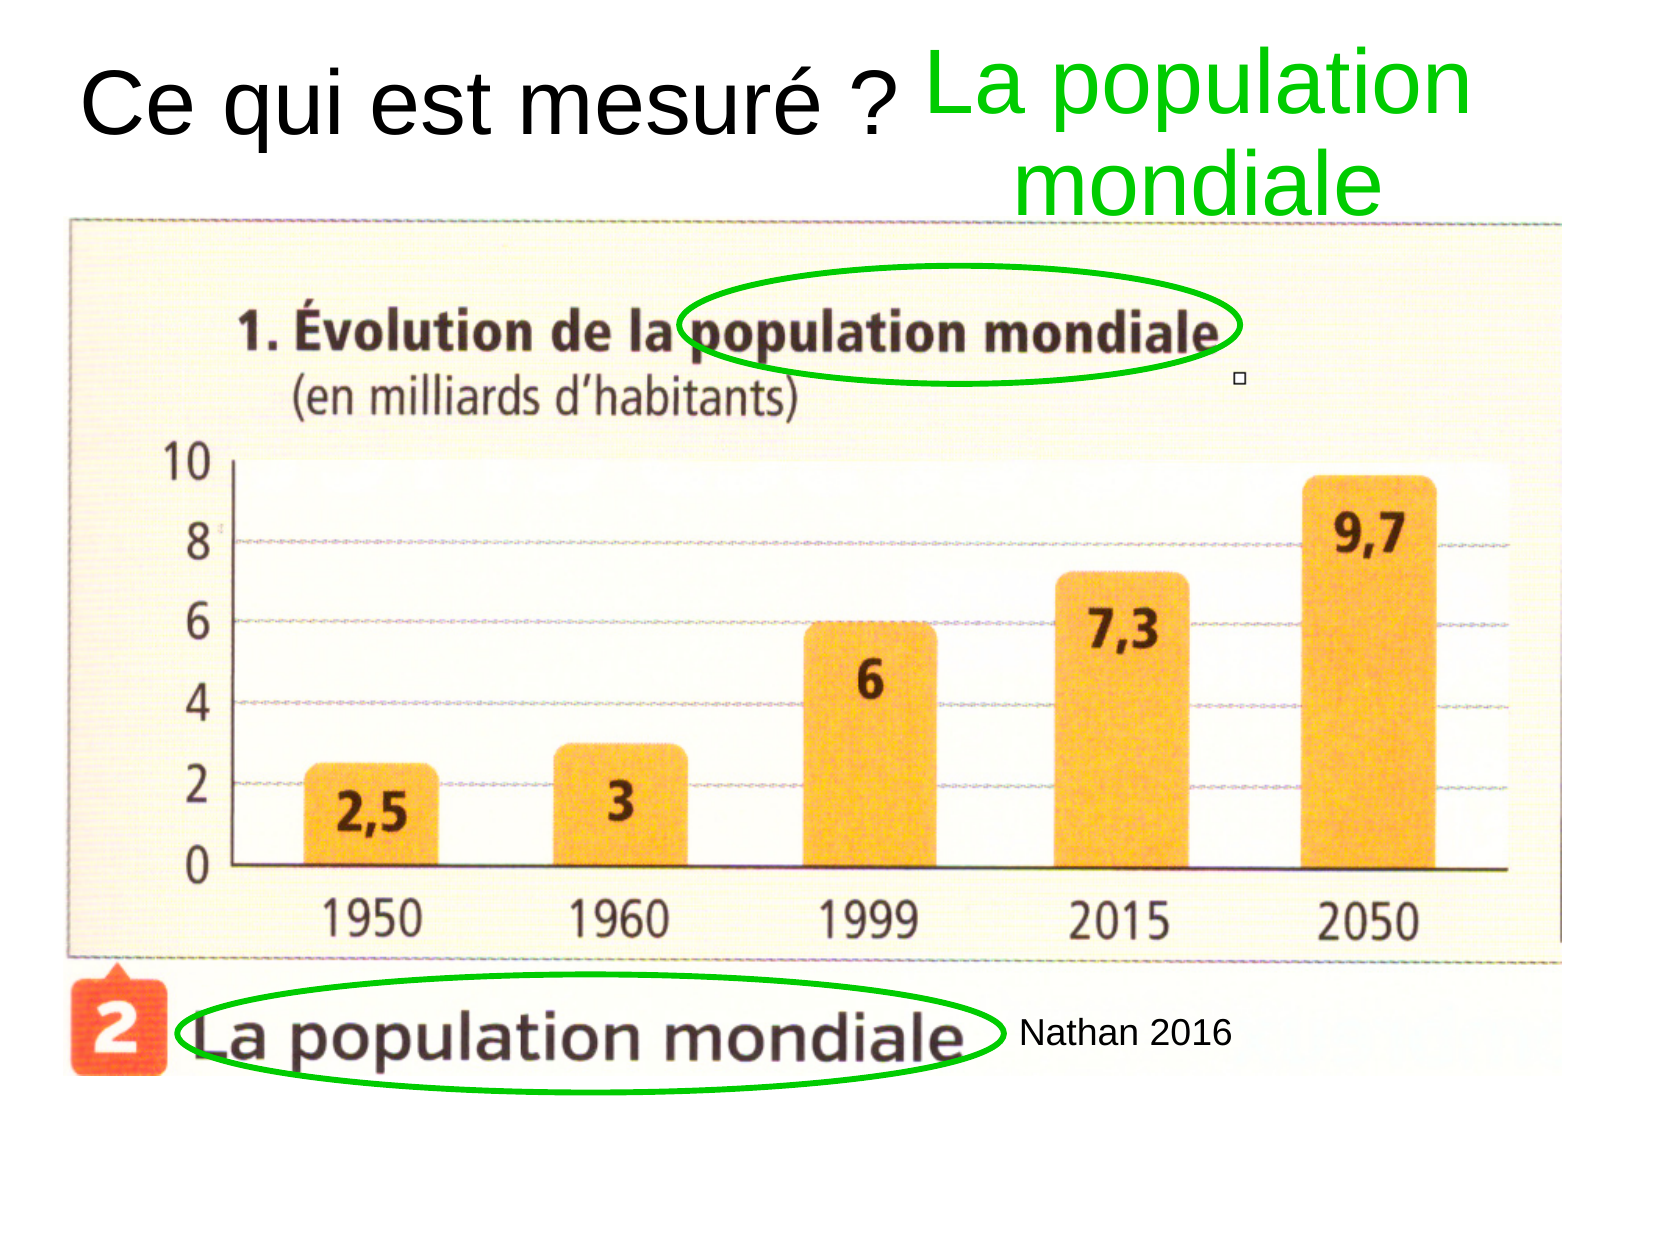

# Ce qui est mesuré ?
La population
mondiale
Nathan 2016